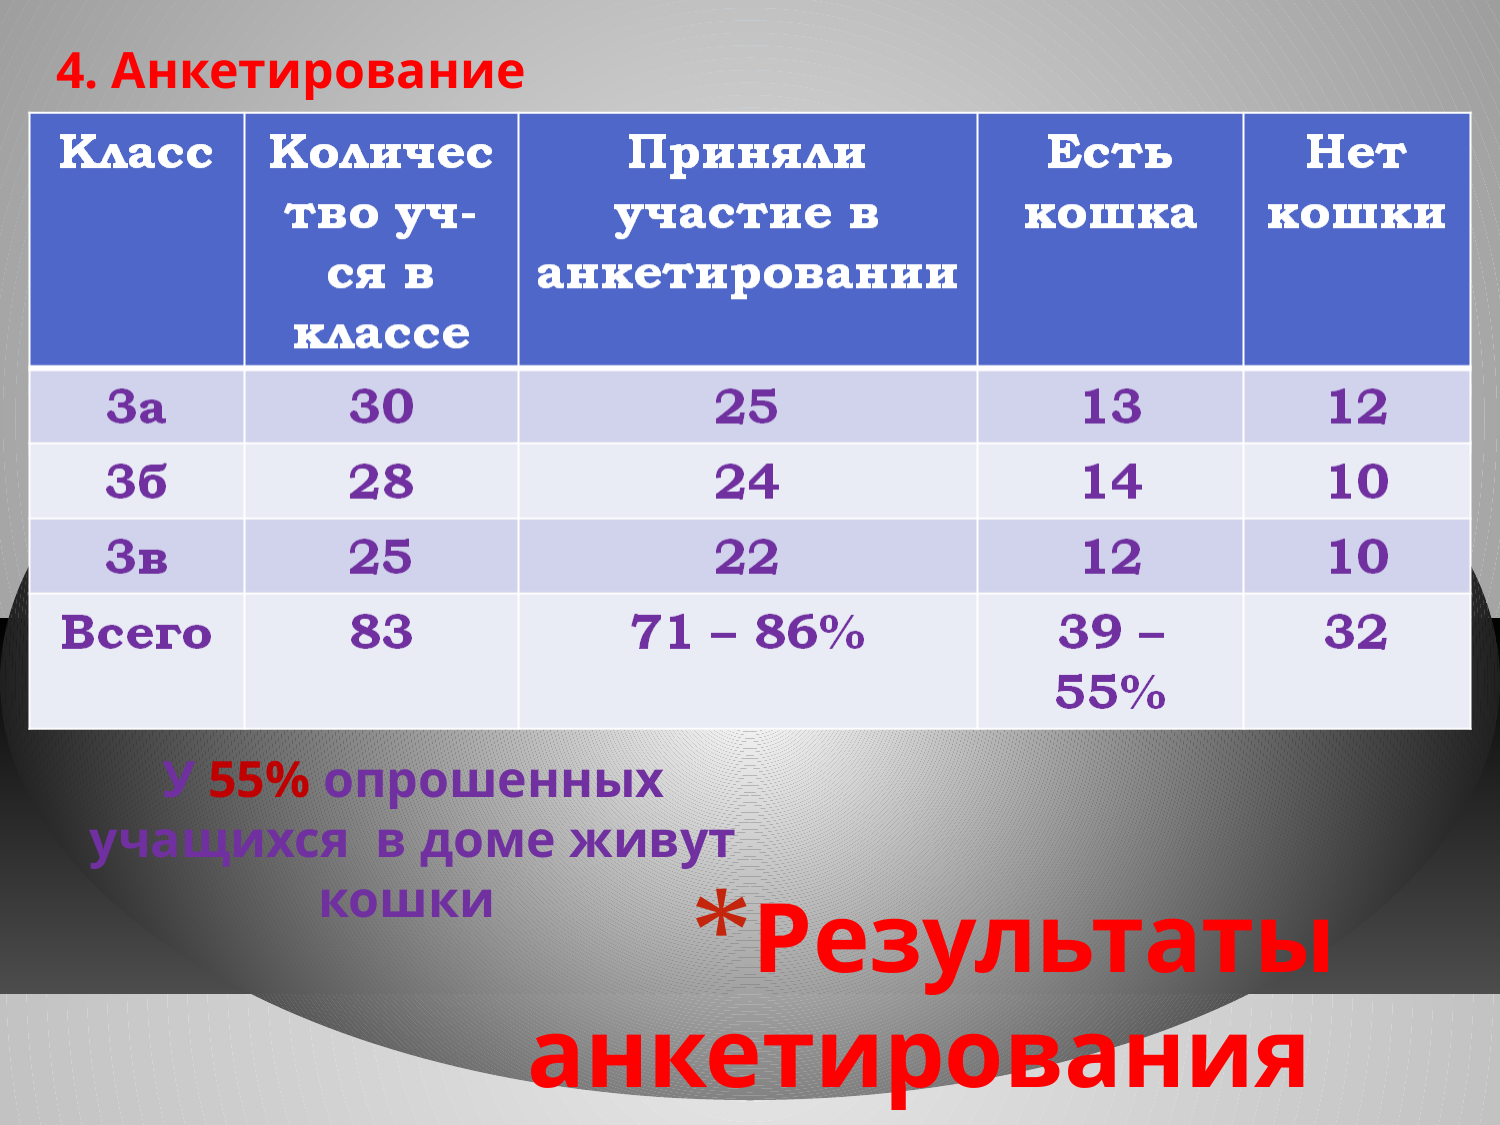

4. Анкетирование
У 55% опрошенных учащихся в доме живут кошки
# Результаты анкетирования